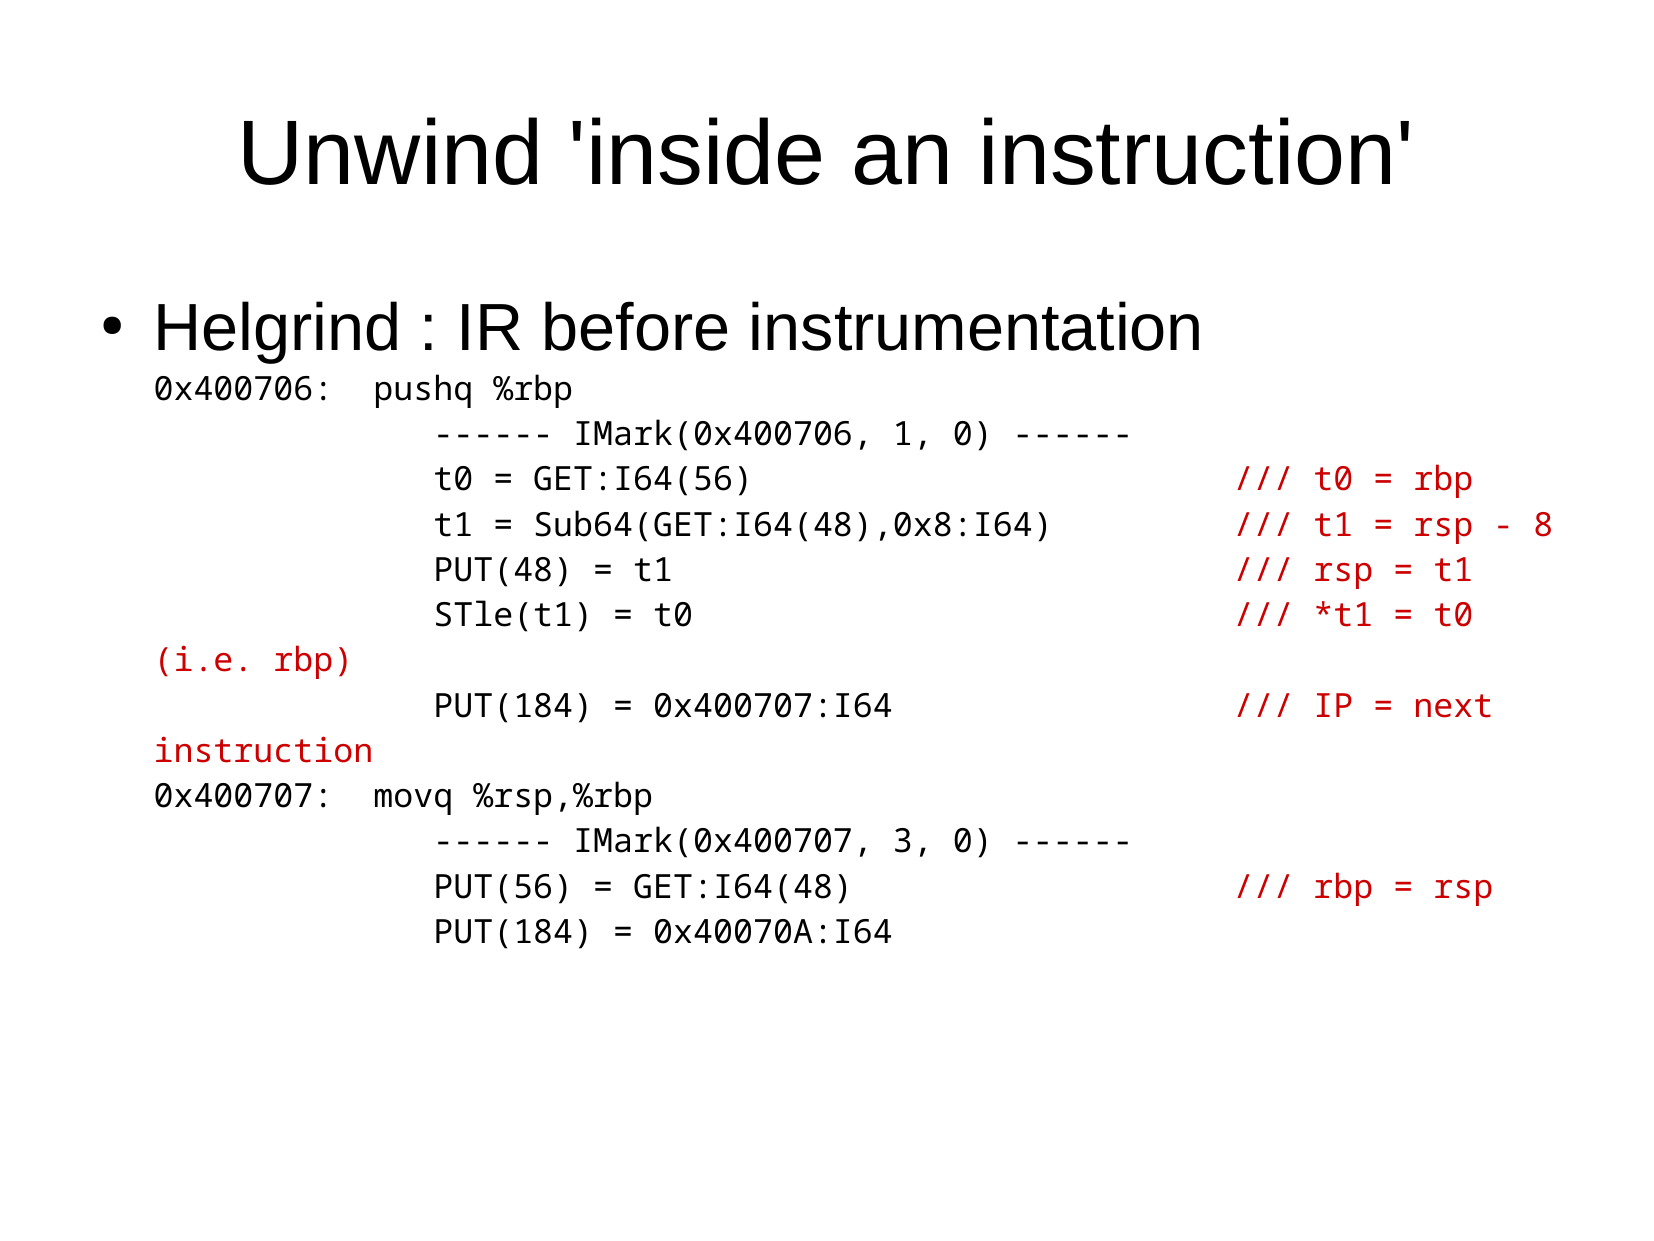

# Unwind 'inside an instruction'
Helgrind : IR before instrumentation
0x400706: pushq %rbp
 ------ IMark(0x400706, 1, 0) ------
 t0 = GET:I64(56) /// t0 = rbp
 t1 = Sub64(GET:I64(48),0x8:I64) /// t1 = rsp - 8
 PUT(48) = t1 /// rsp = t1
 STle(t1) = t0 /// *t1 = t0 (i.e. rbp)
 PUT(184) = 0x400707:I64 /// IP = next instruction
0x400707: movq %rsp,%rbp
 ------ IMark(0x400707, 3, 0) ------
 PUT(56) = GET:I64(48) /// rbp = rsp
 PUT(184) = 0x40070A:I64